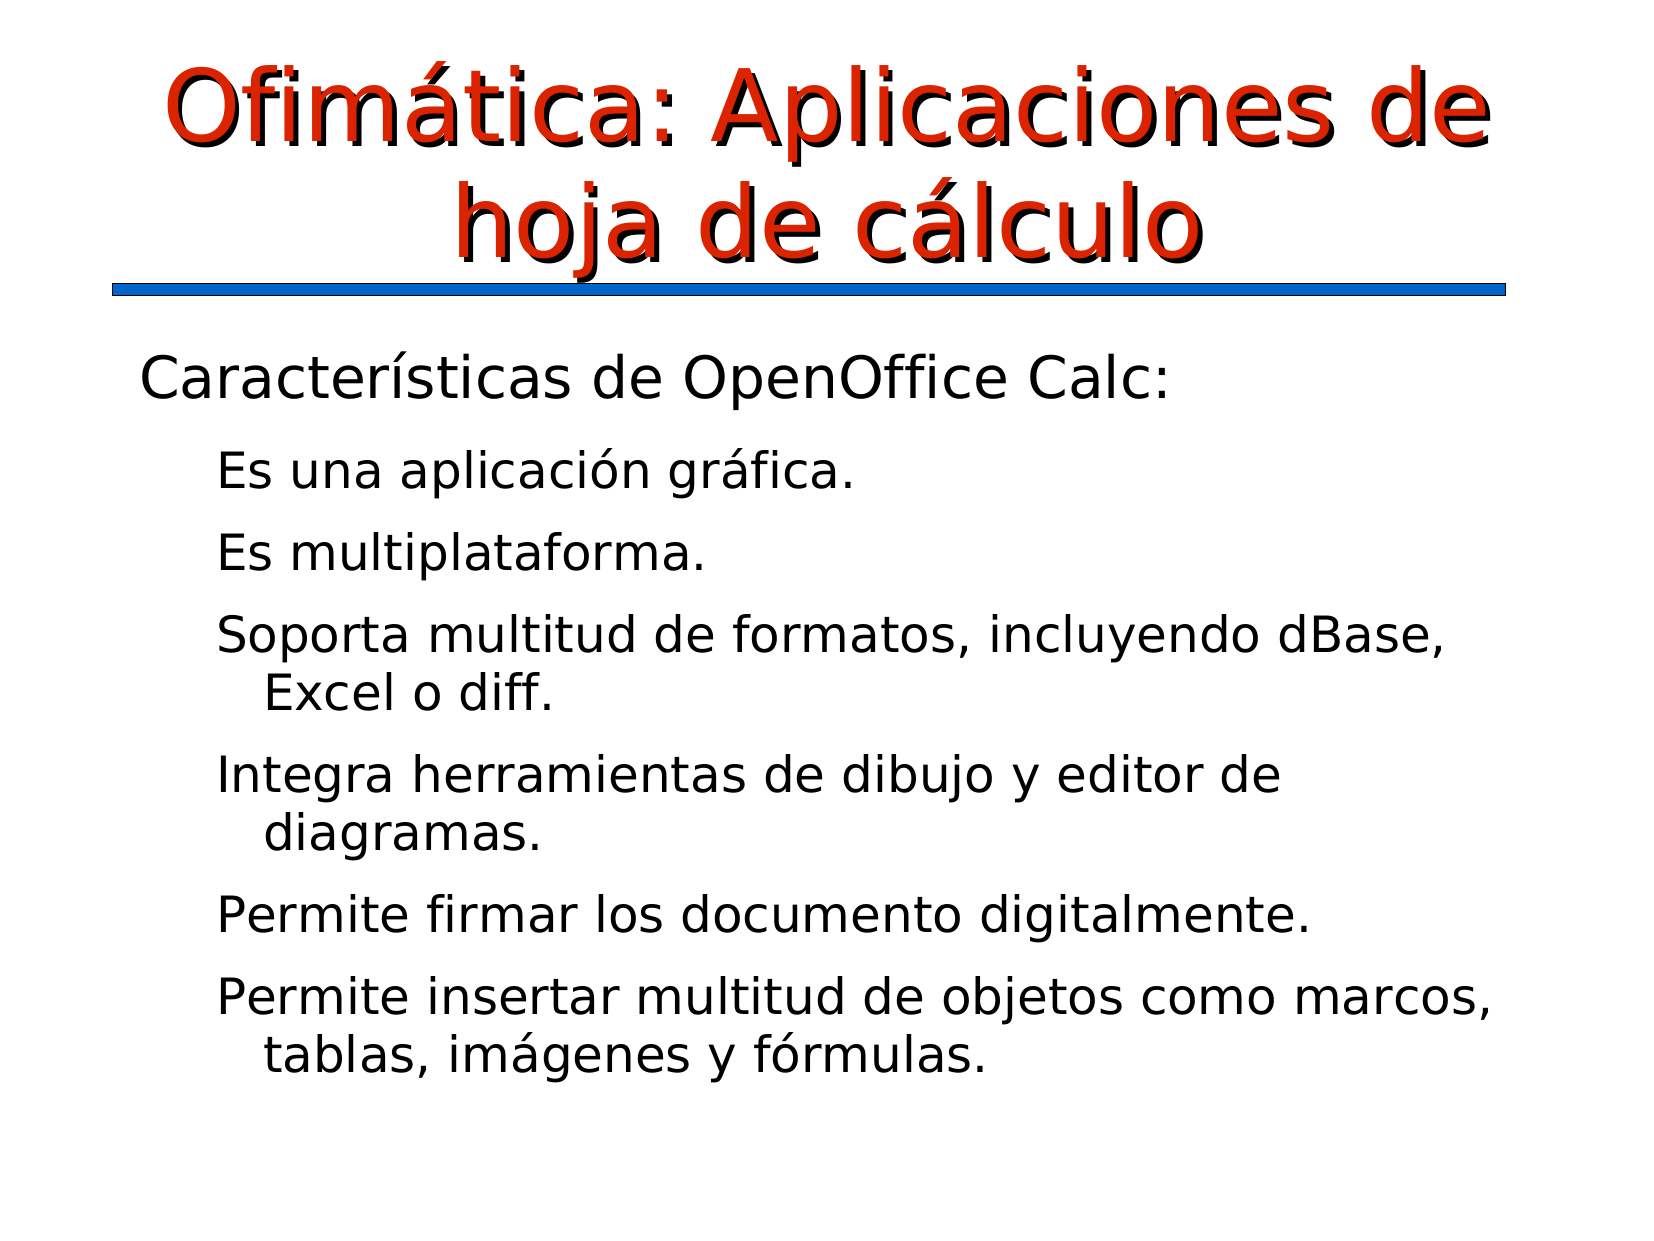

# Ofimática: Aplicaciones de hoja de cálculo
Características de OpenOffice Calc:
Es una aplicación gráfica.
Es multiplataforma.
Soporta multitud de formatos, incluyendo dBase, Excel o diff.
Integra herramientas de dibujo y editor de diagramas.
Permite firmar los documento digitalmente.
Permite insertar multitud de objetos como marcos, tablas, imágenes y fórmulas.